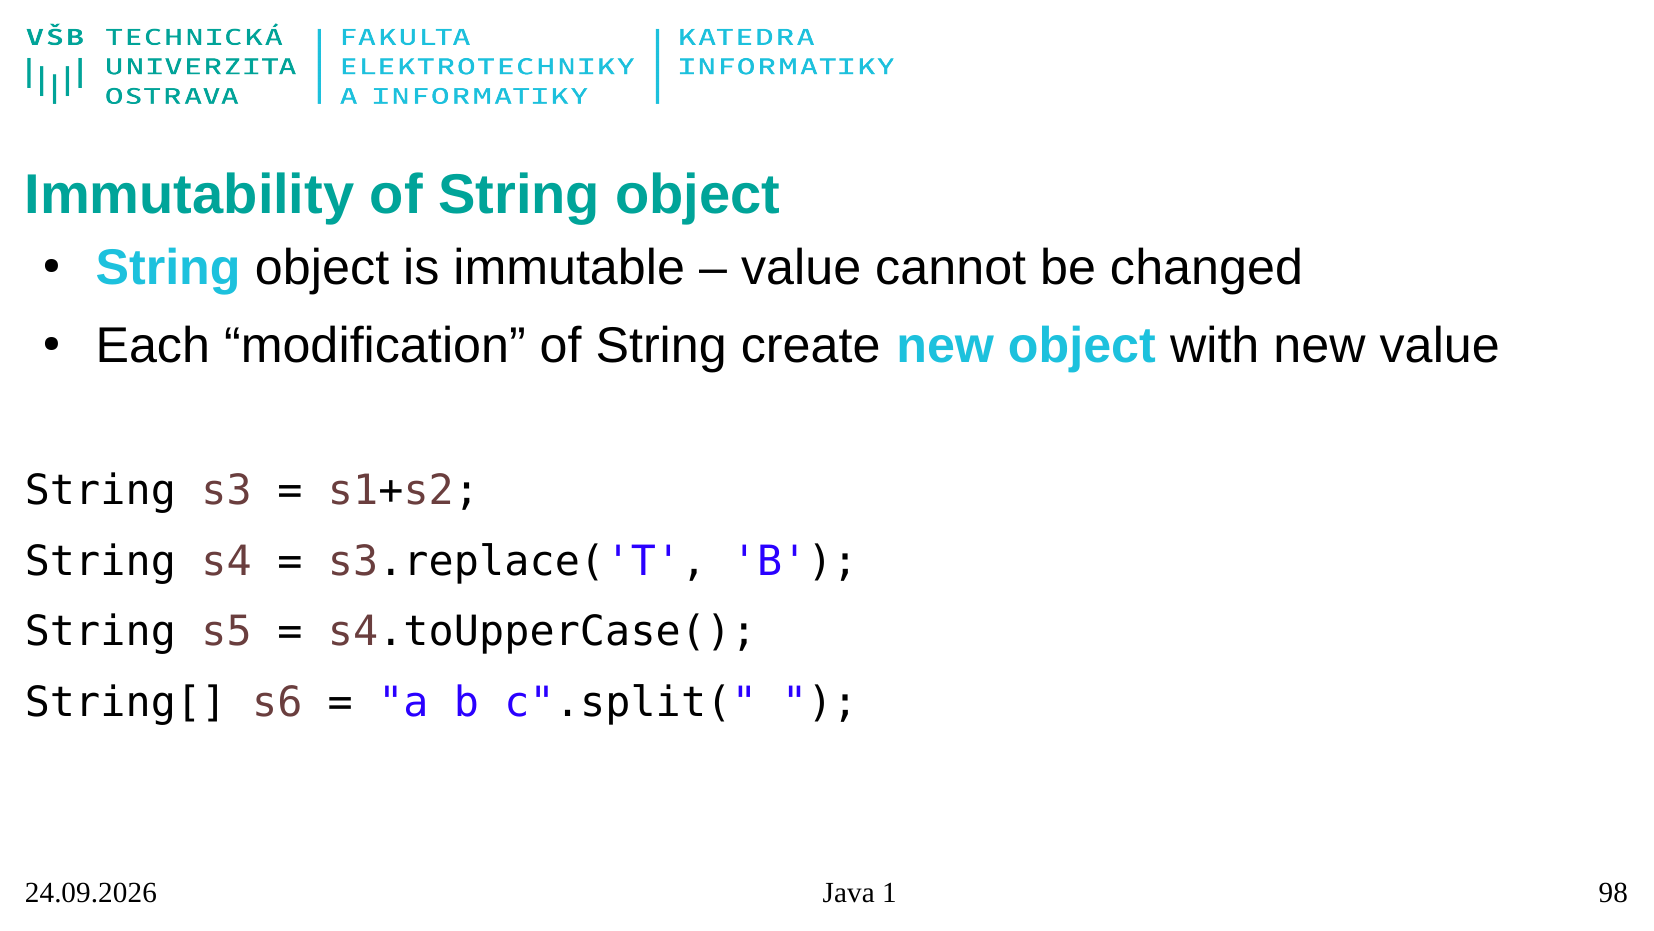

# Immutability of String object
String object is immutable – value cannot be changed
Each “modification” of String create new object with new value
String s3 = s1+s2;
String s4 = s3.replace('T', 'B');
String s5 = s4.toUpperCase();
String[] s6 = "a b c".split(" ");
Java 1
98